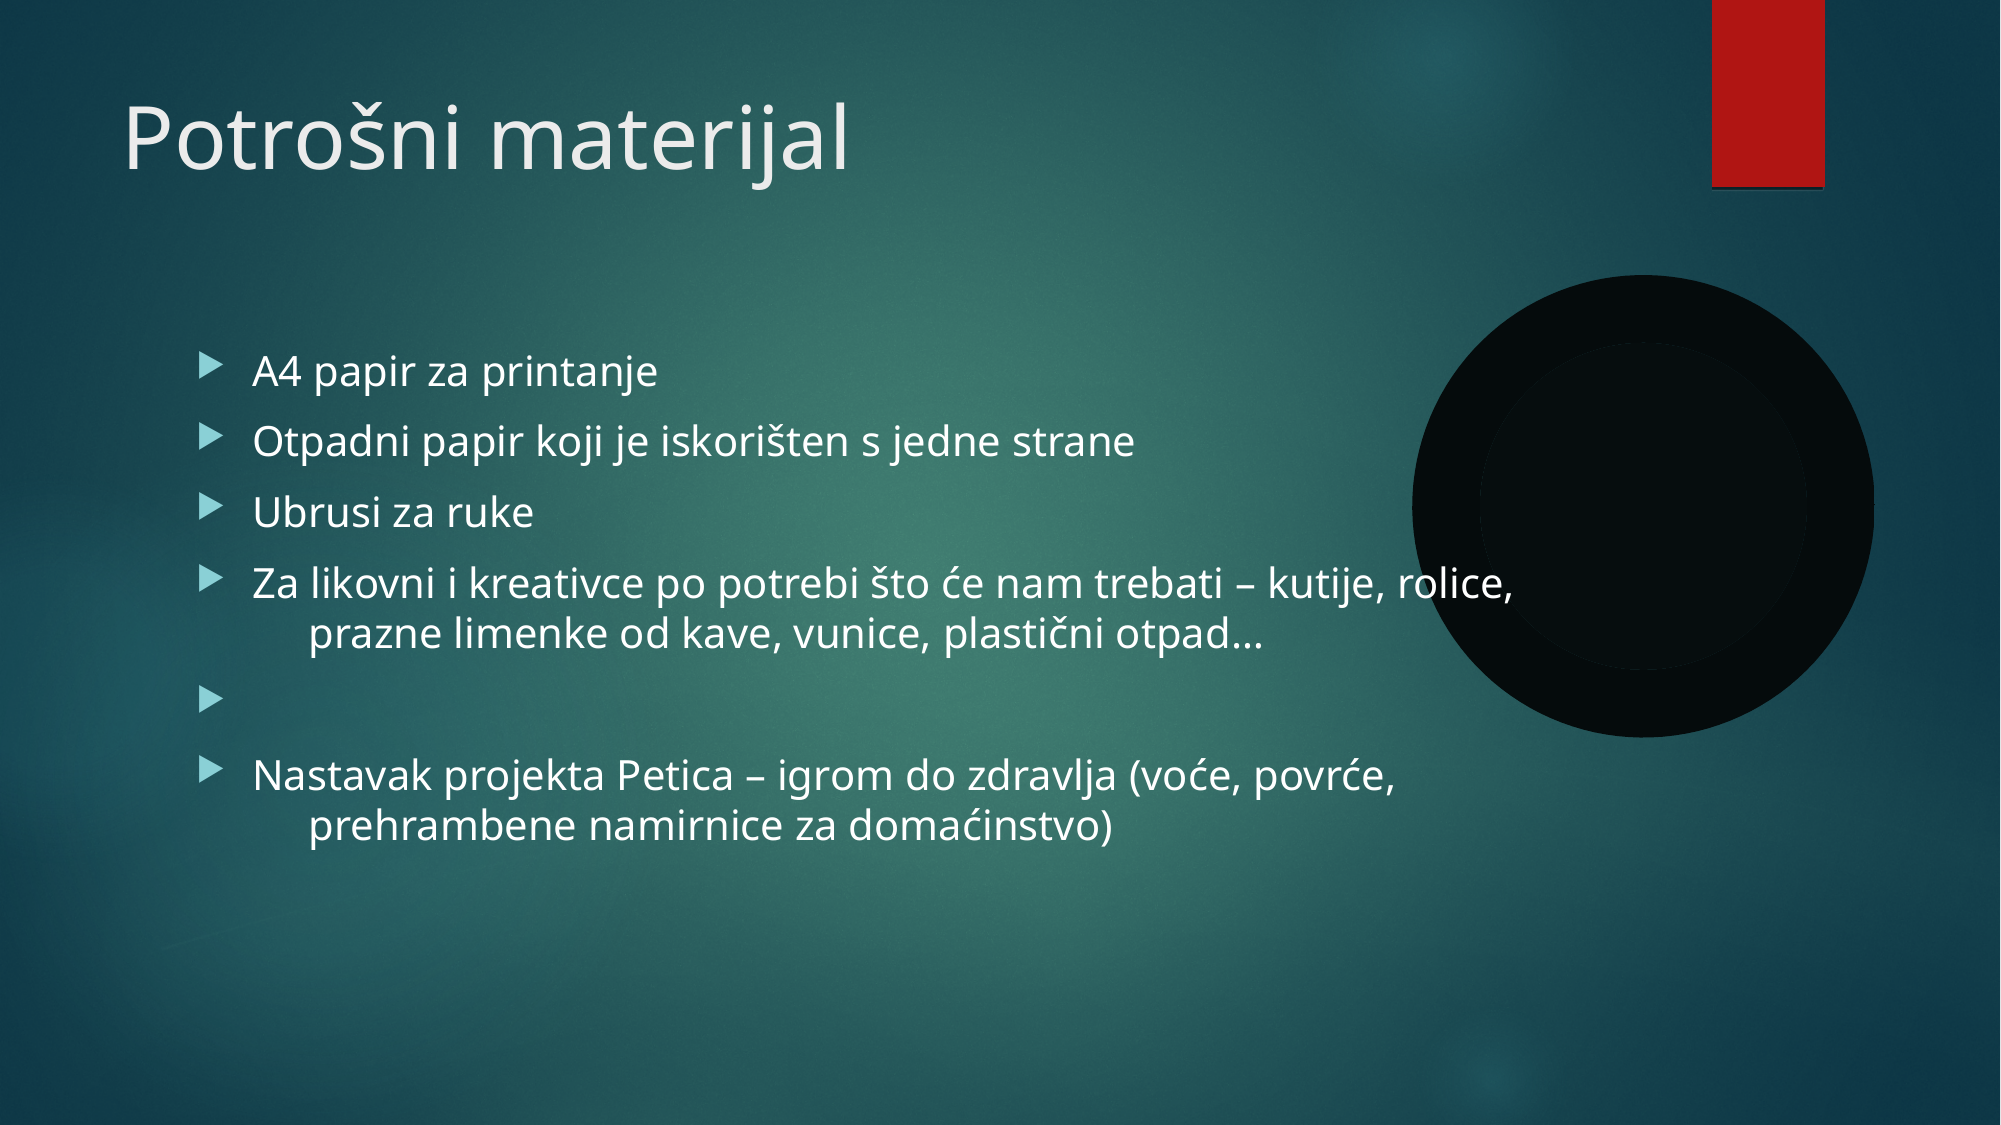

# Potrošni materijal
A4 papir za printanje
Otpadni papir koji je iskorišten s jedne strane
Ubrusi za ruke
Za likovni i kreativce po potrebi što će nam trebati – kutije, rolice, prazne limenke od kave, vunice, plastični otpad…
Nastavak projekta Petica – igrom do zdravlja (voće, povrće, prehrambene namirnice za domaćinstvo)